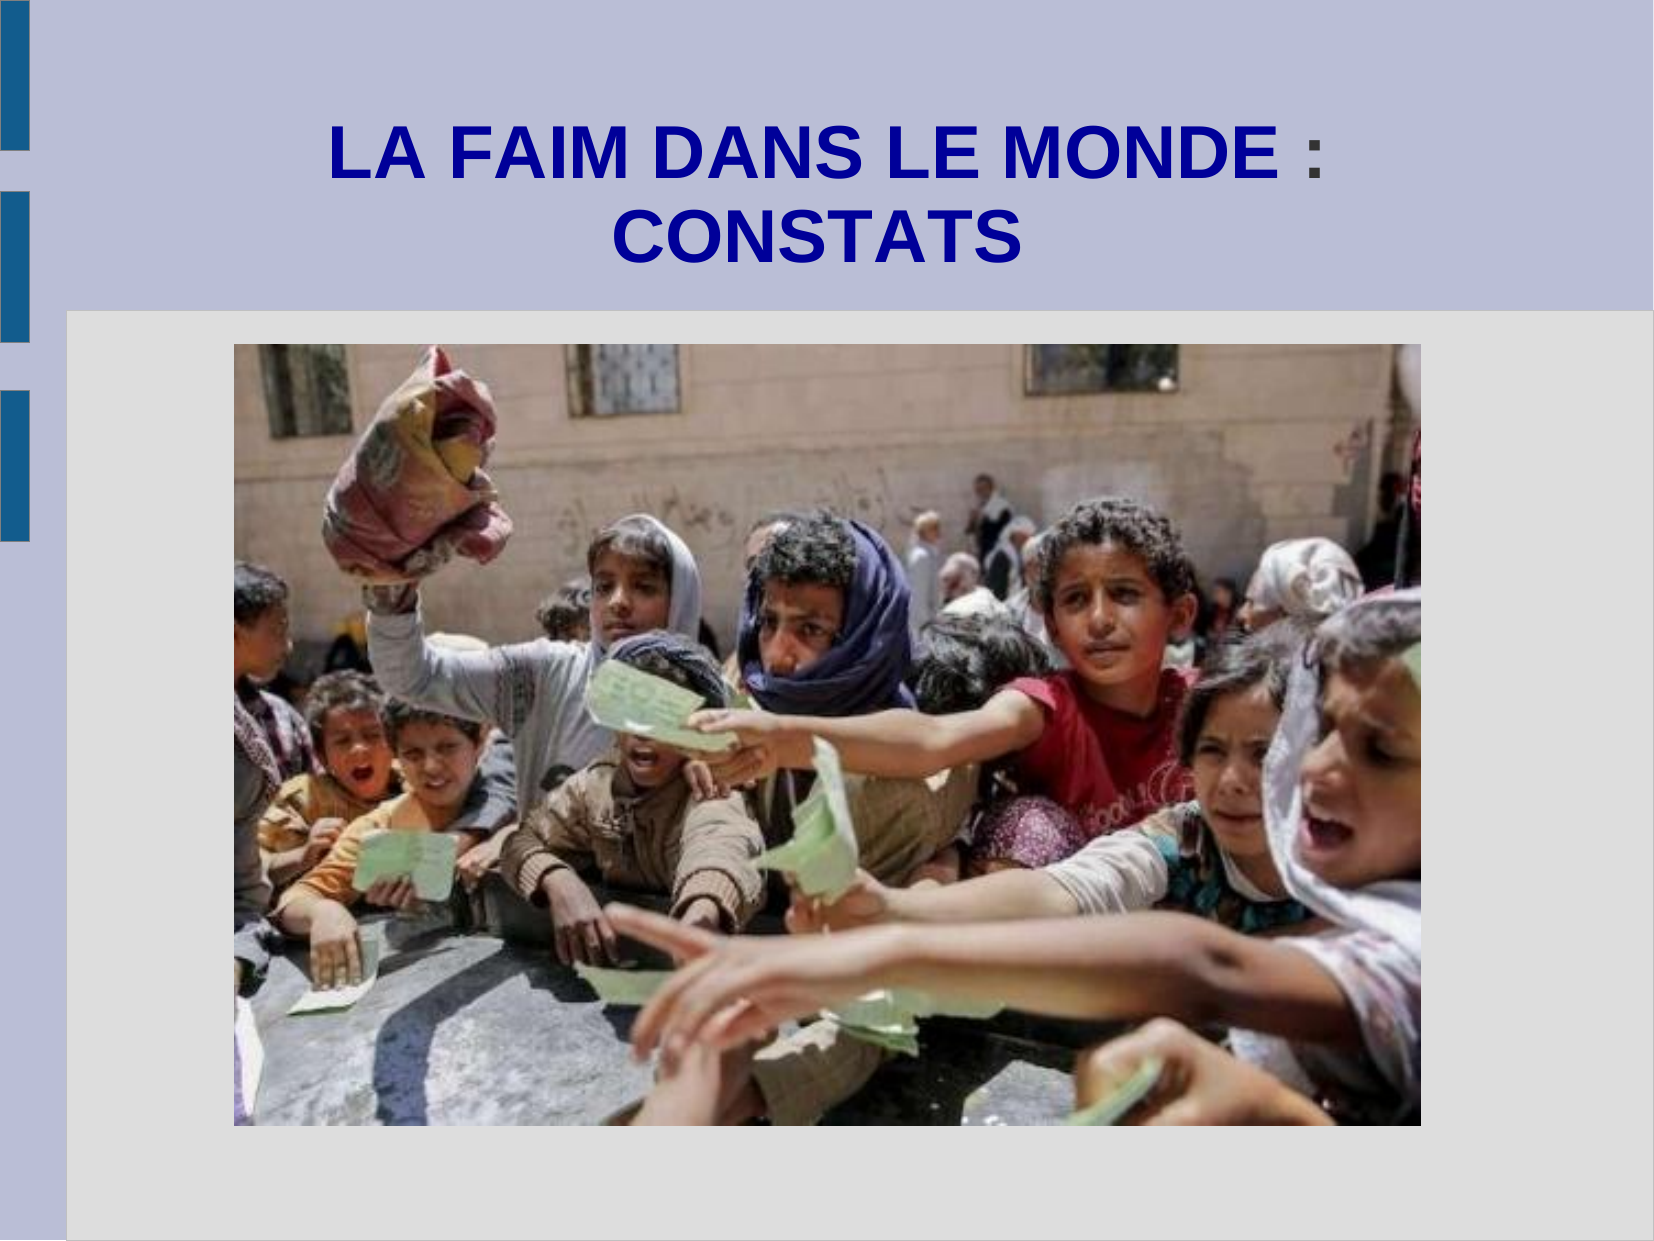

# LA FAIM DANS LE MONDE : CONSTATS